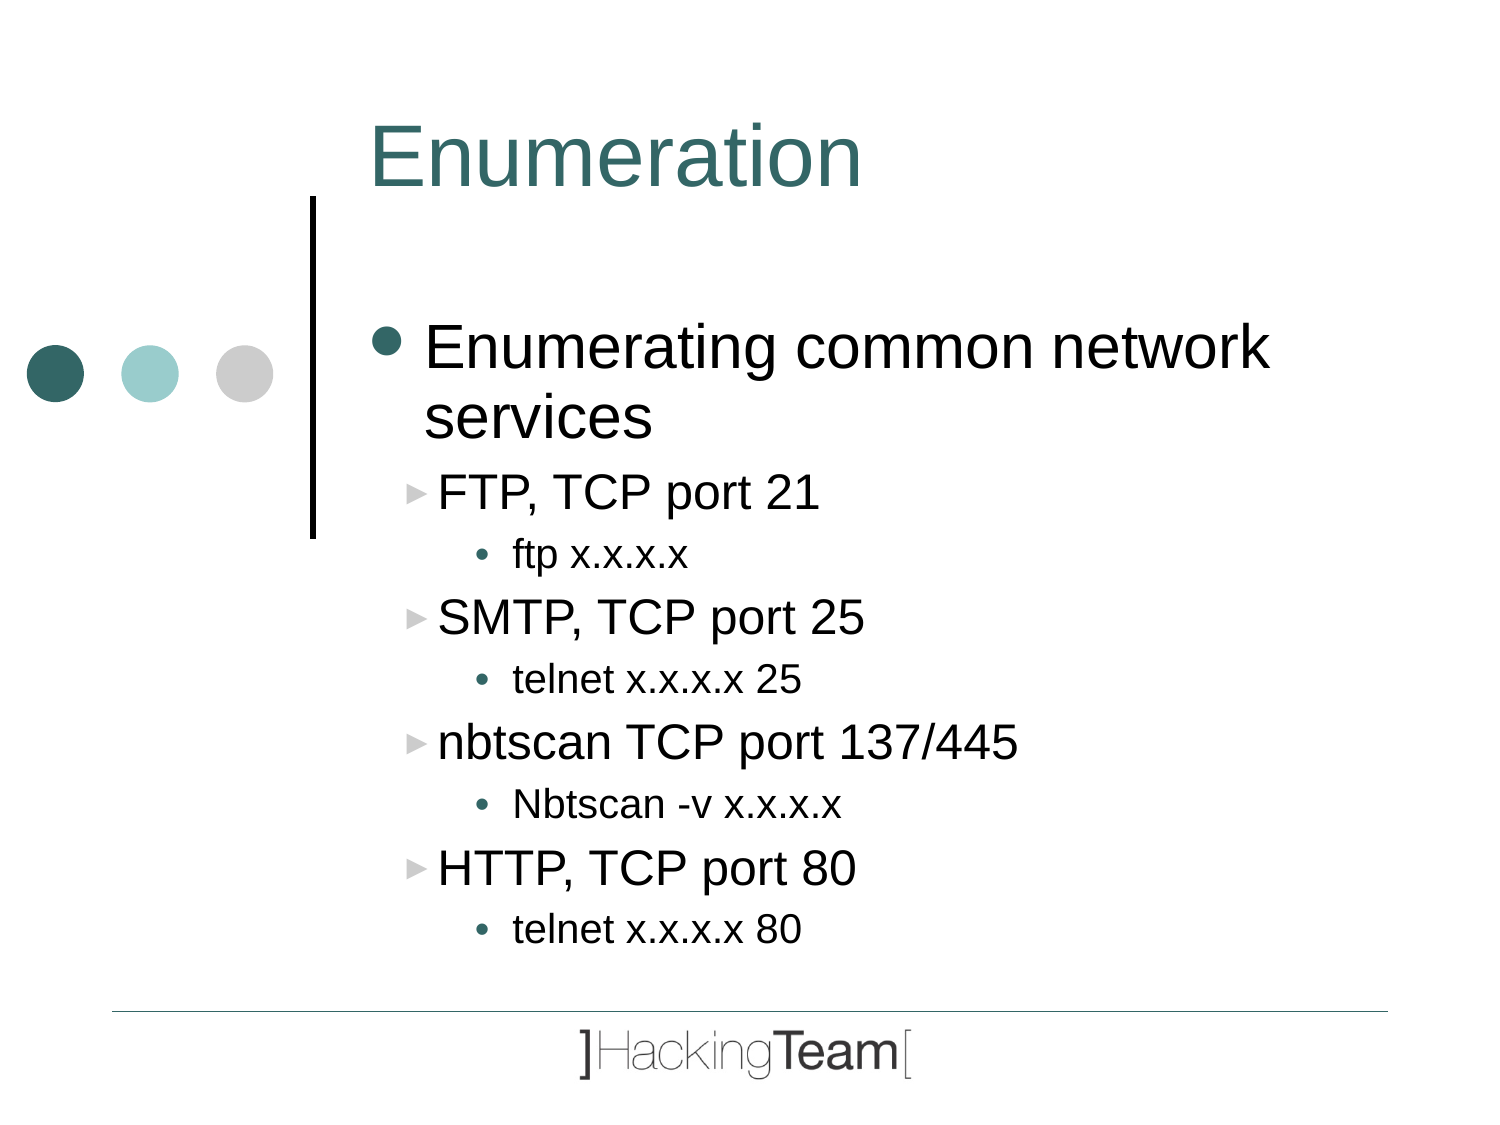

# Enumeration
Enumerating common network services
FTP, TCP port 21
ftp x.x.x.x
SMTP, TCP port 25
telnet x.x.x.x 25
nbtscan TCP port 137/445
Nbtscan -v x.x.x.x
HTTP, TCP port 80
telnet x.x.x.x 80